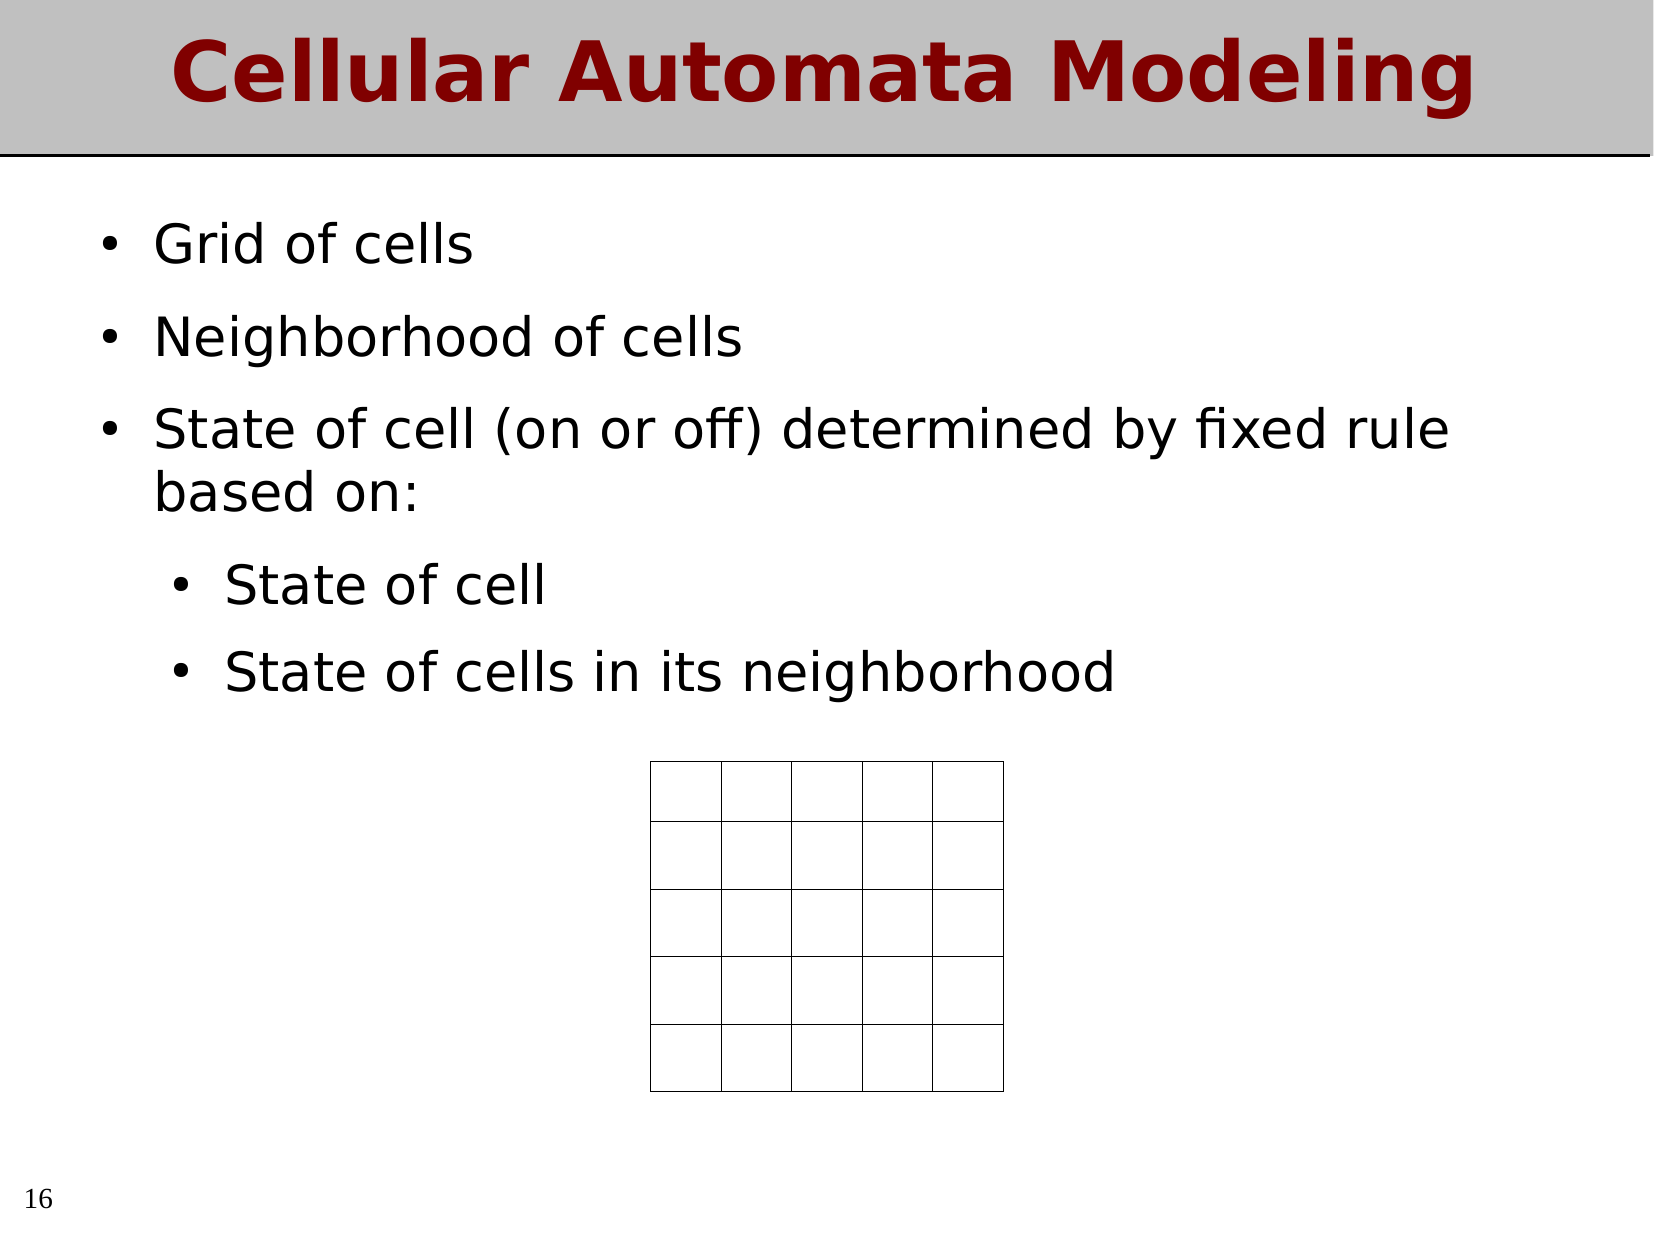

Cellular Automata Modeling
# Grid of cells
Neighborhood of cells
State of cell (on or off) determined by fixed rule based on:
State of cell
State of cells in its neighborhood
| | | | | |
| --- | --- | --- | --- | --- |
| | | | | |
| | | | | |
| | | | | |
| | | | | |